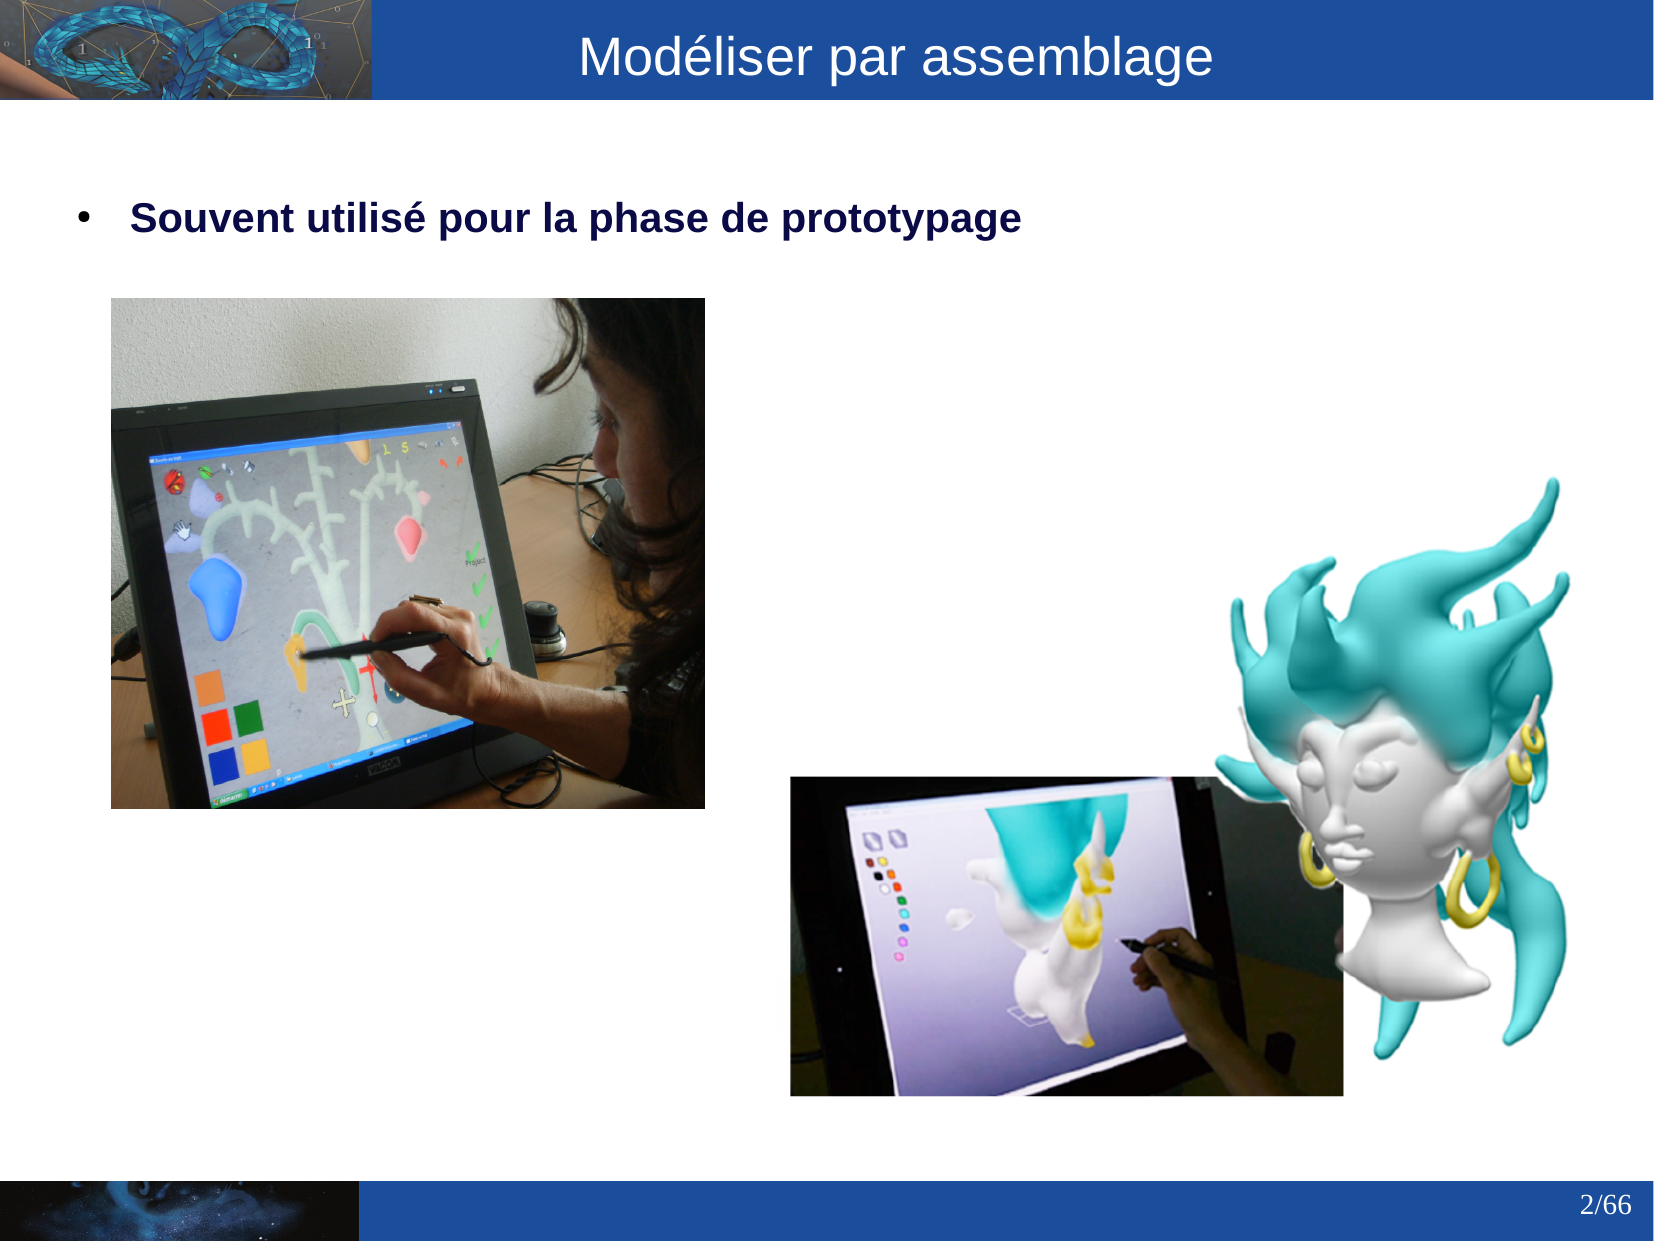

# Modéliser par assemblage
Souvent utilisé pour la phase de prototypage
2